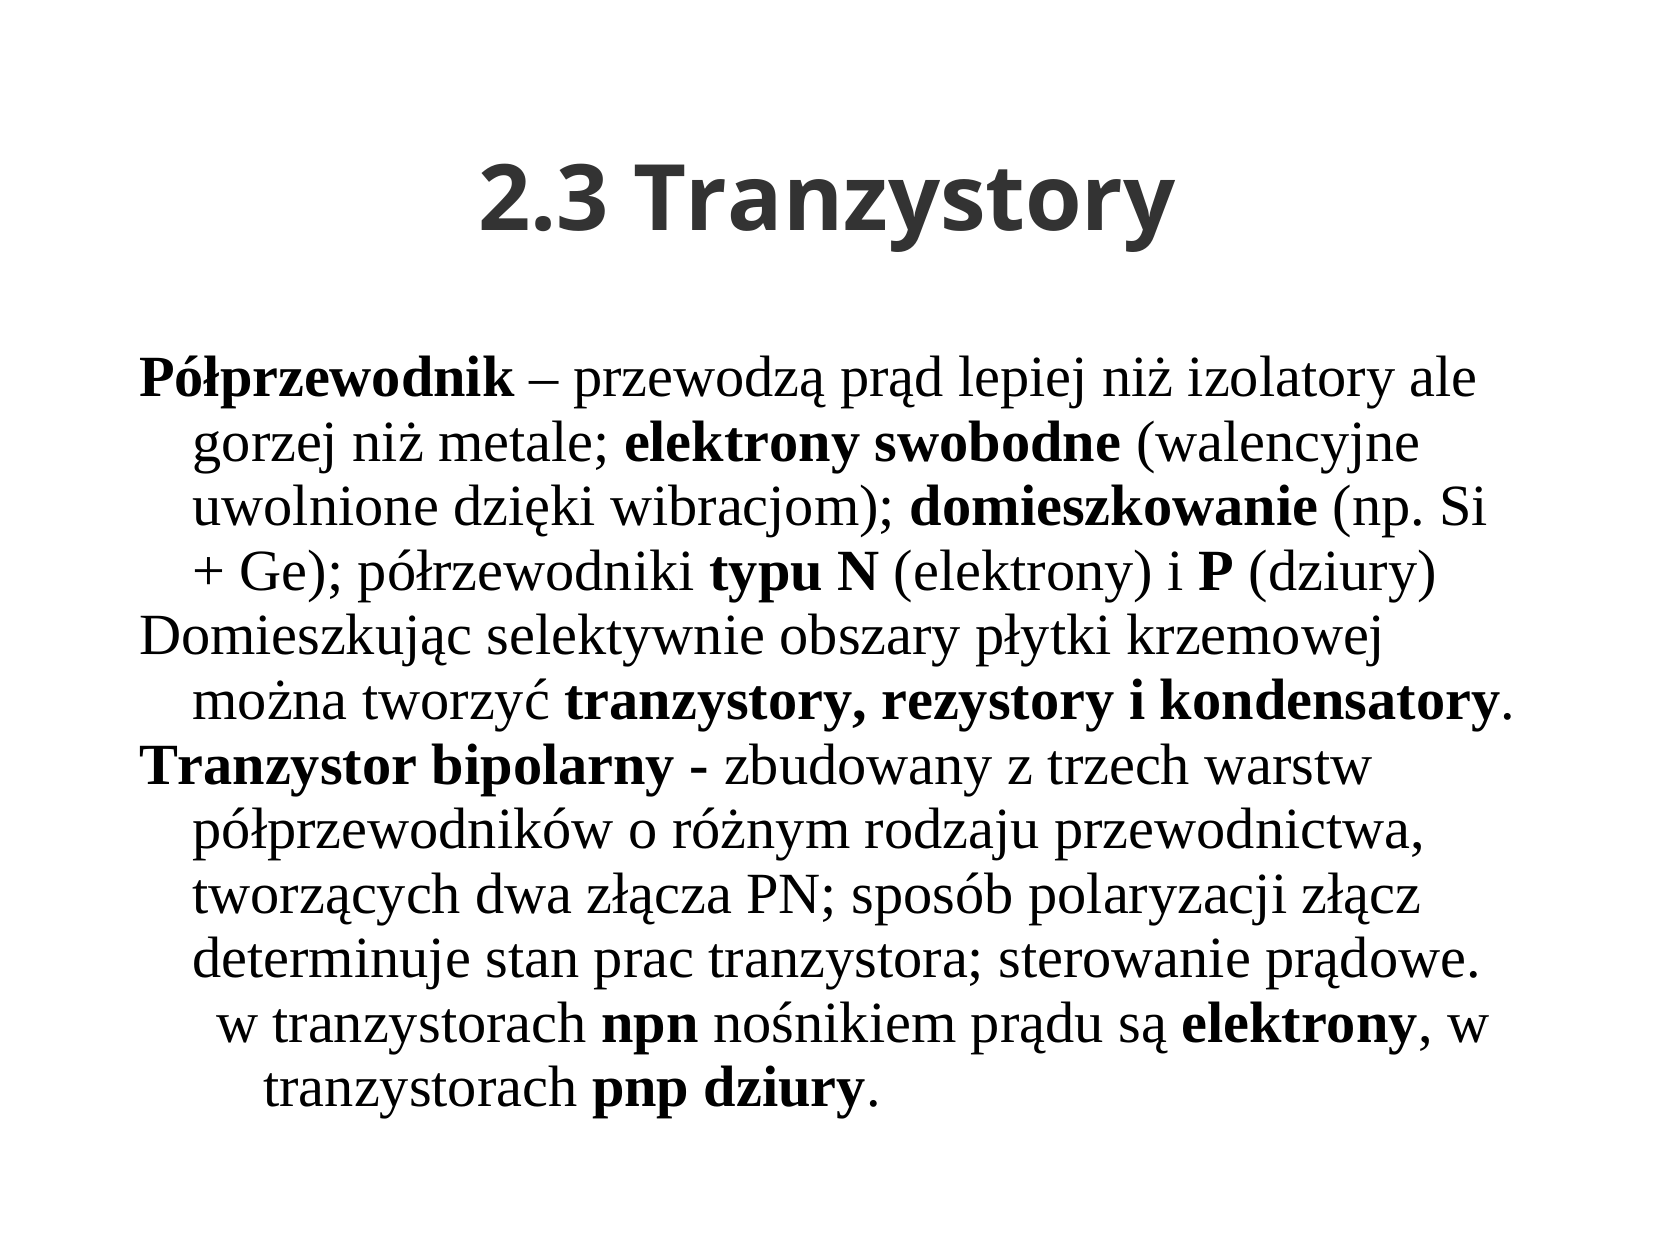

# 2.3 Tranzystory
Półprzewodnik – przewodzą prąd lepiej niż izolatory ale gorzej niż metale; elektrony swobodne (walencyjne uwolnione dzięki wibracjom); domieszkowanie (np. Si + Ge); półrzewodniki typu N (elektrony) i P (dziury)
Domieszkując selektywnie obszary płytki krzemowej można tworzyć tranzystory, rezystory i kondensatory.
Tranzystor bipolarny - zbudowany z trzech warstw półprzewodników o różnym rodzaju przewodnictwa, tworzących dwa złącza PN; sposób polaryzacji złącz determinuje stan prac tranzystora; sterowanie prądowe.
w tranzystorach npn nośnikiem prądu są elektrony, w tranzystorach pnp dziury.